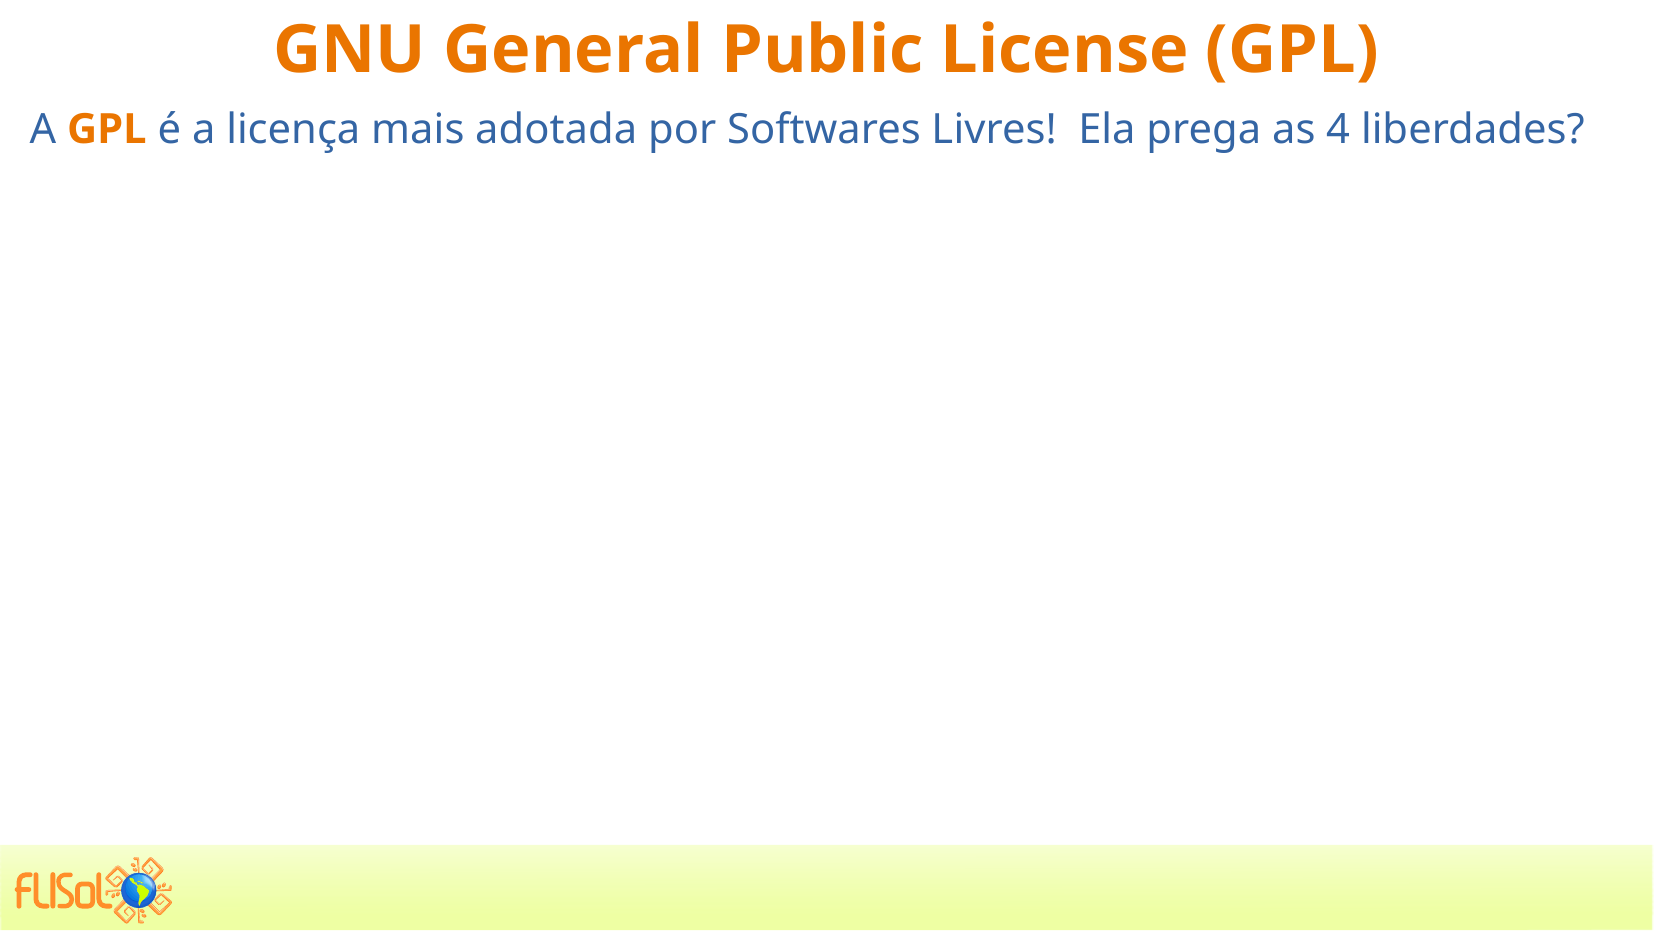

GNU General Public License (GPL)
A GPL é a licença mais adotada por Softwares Livres! Ela prega as 4 liberdades?